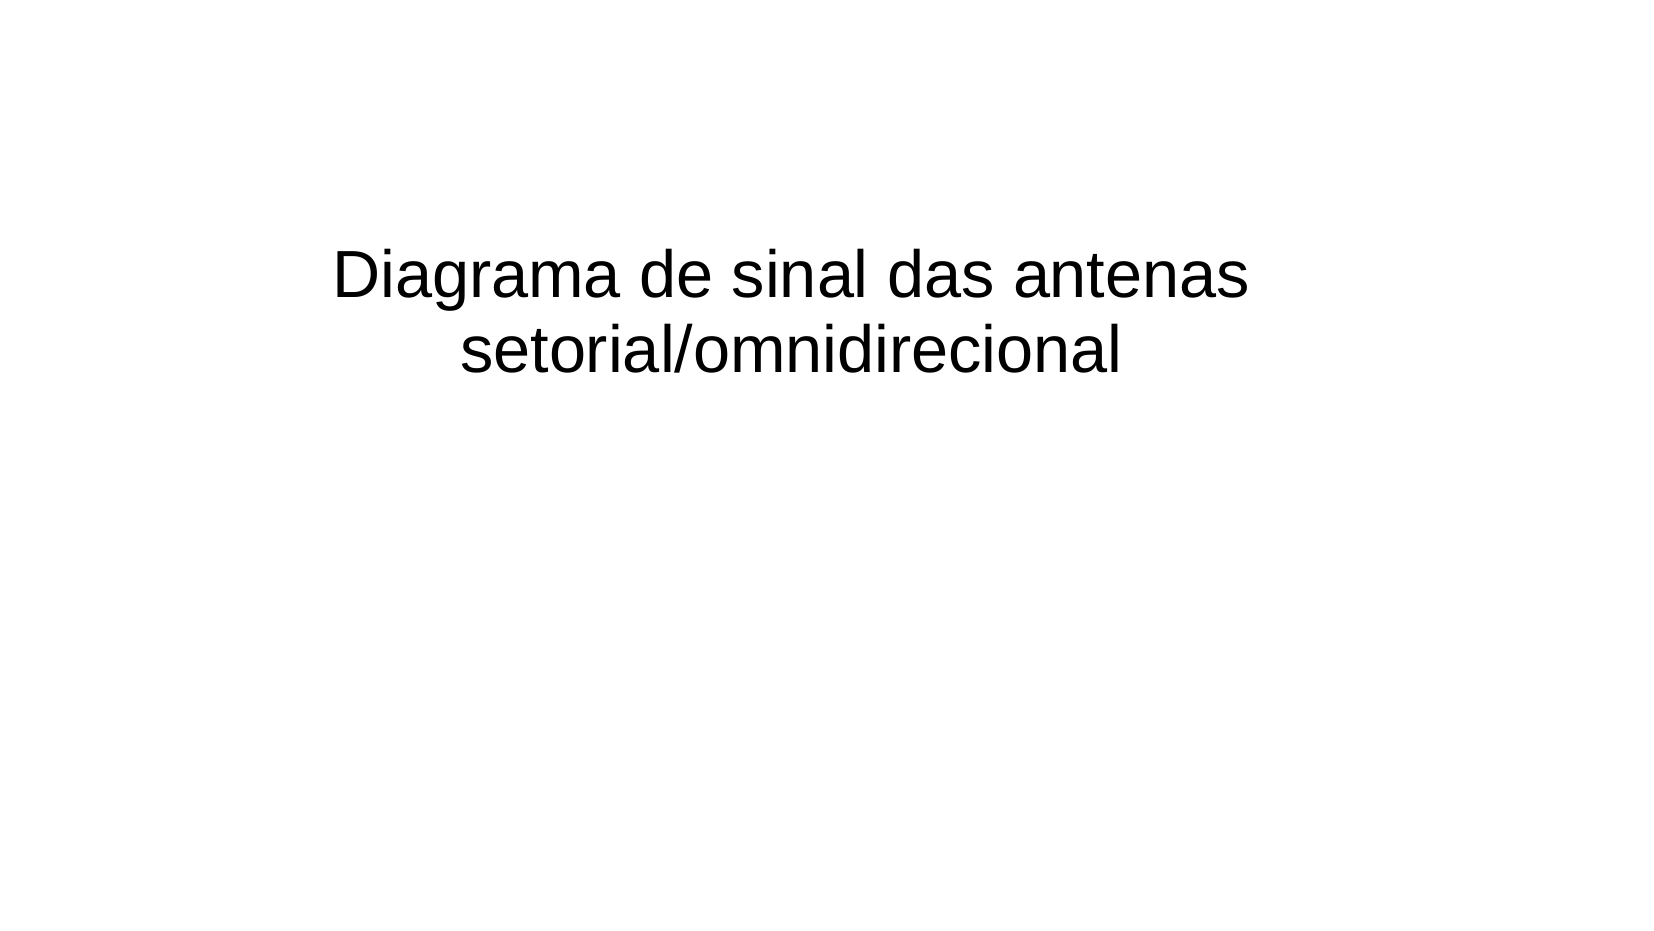

# Diagrama de sinal das antenas setorial/omnidirecional